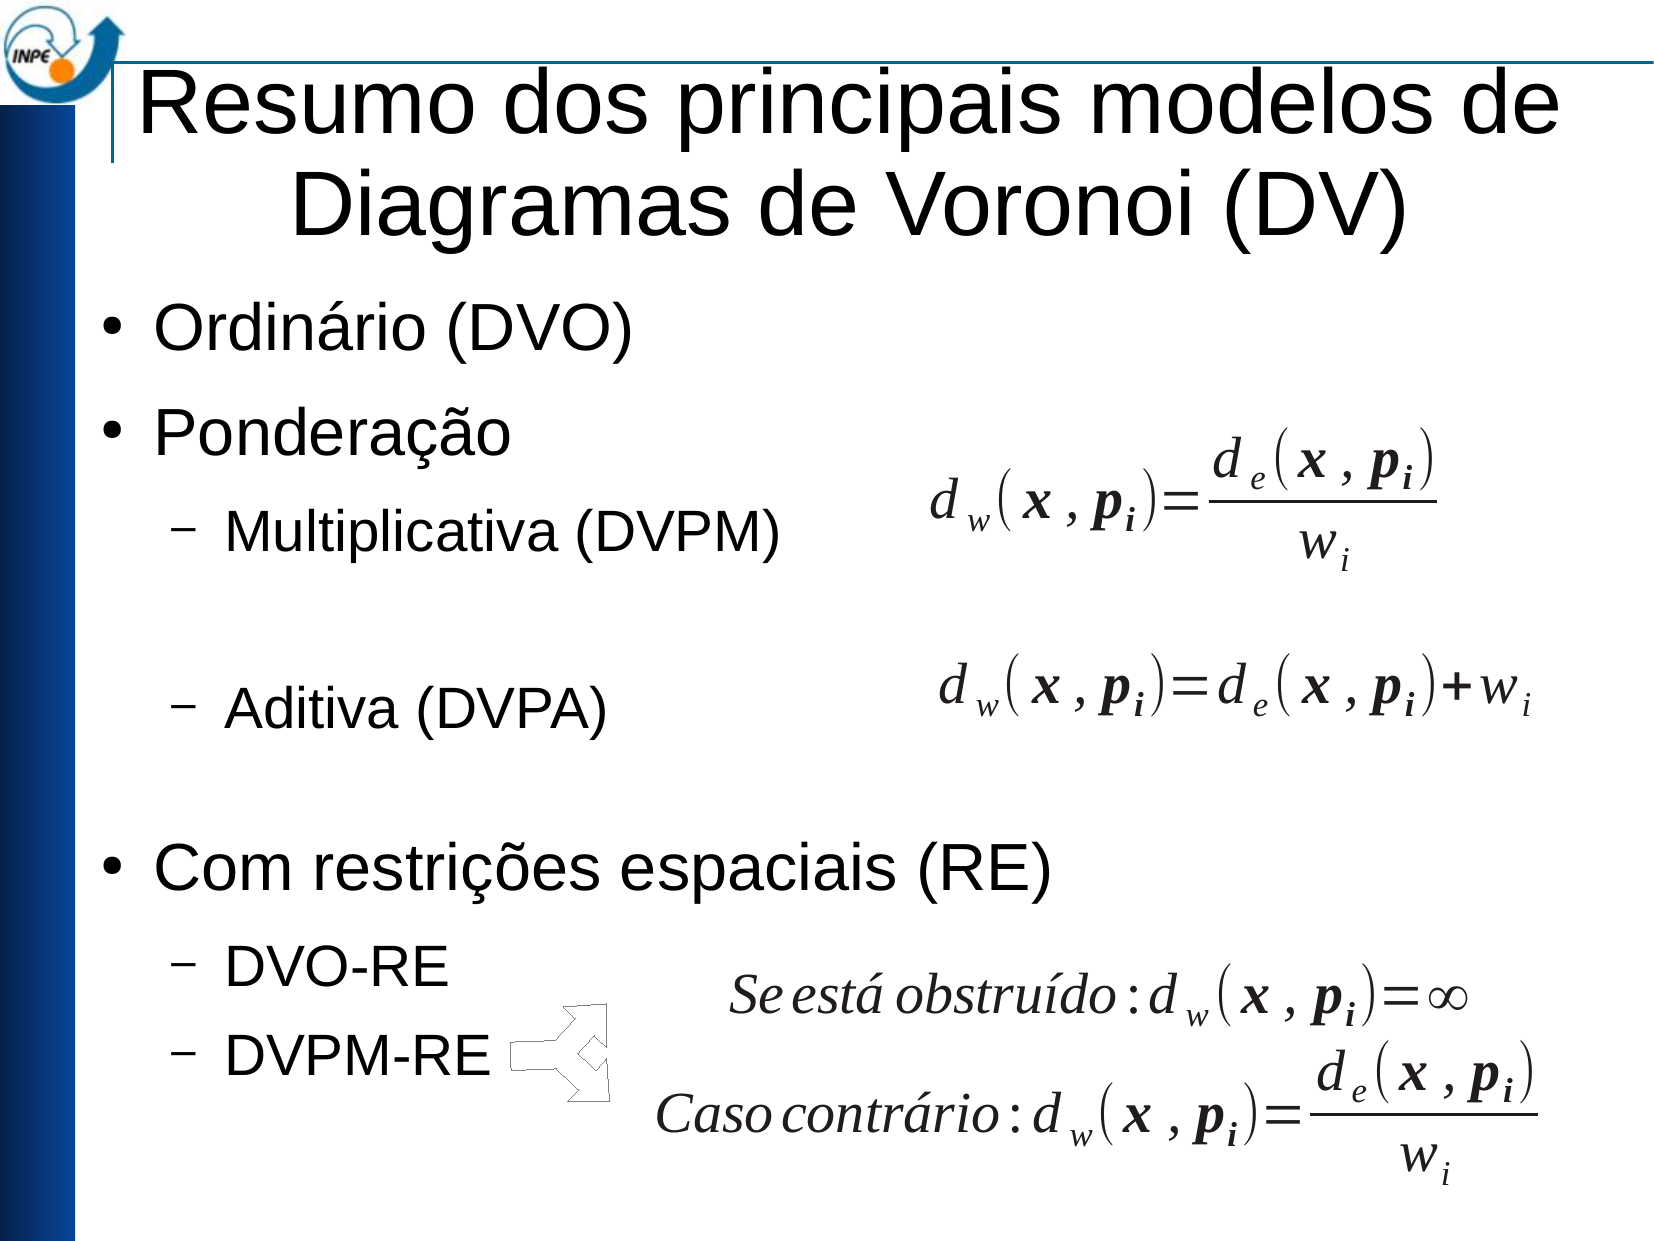

# Resumo dos principais modelos de Diagramas de Voronoi (DV)
Ordinário (DVO)
Ponderação
Multiplicativa (DVPM)
Aditiva (DVPA)
Com restrições espaciais (RE)
DVO-RE
DVPM-RE